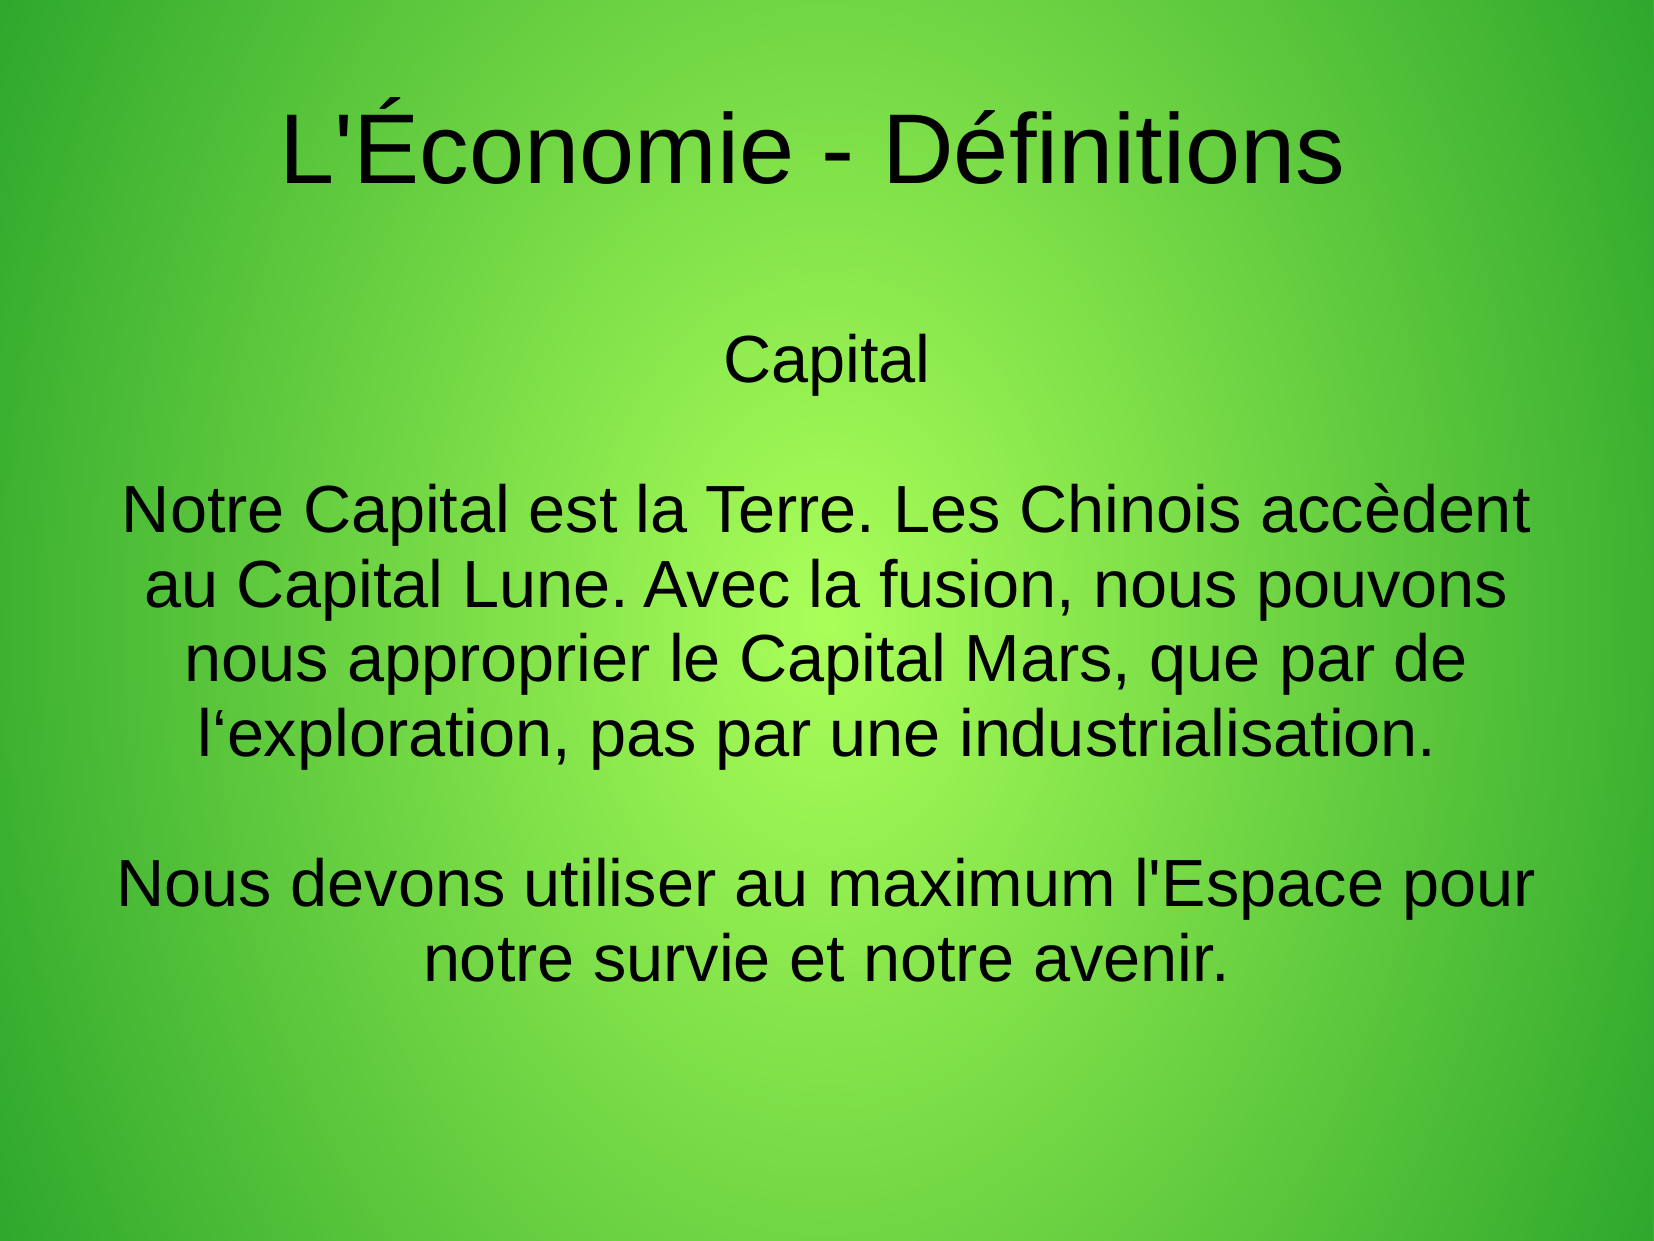

# L'Économie - Définitions
Capital
Notre Capital est la Terre. Les Chinois accèdent au Capital Lune. Avec la fusion, nous pouvons nous approprier le Capital Mars, que par de l‘exploration, pas par une industrialisation.
Nous devons utiliser au maximum l'Espace pour notre survie et notre avenir.